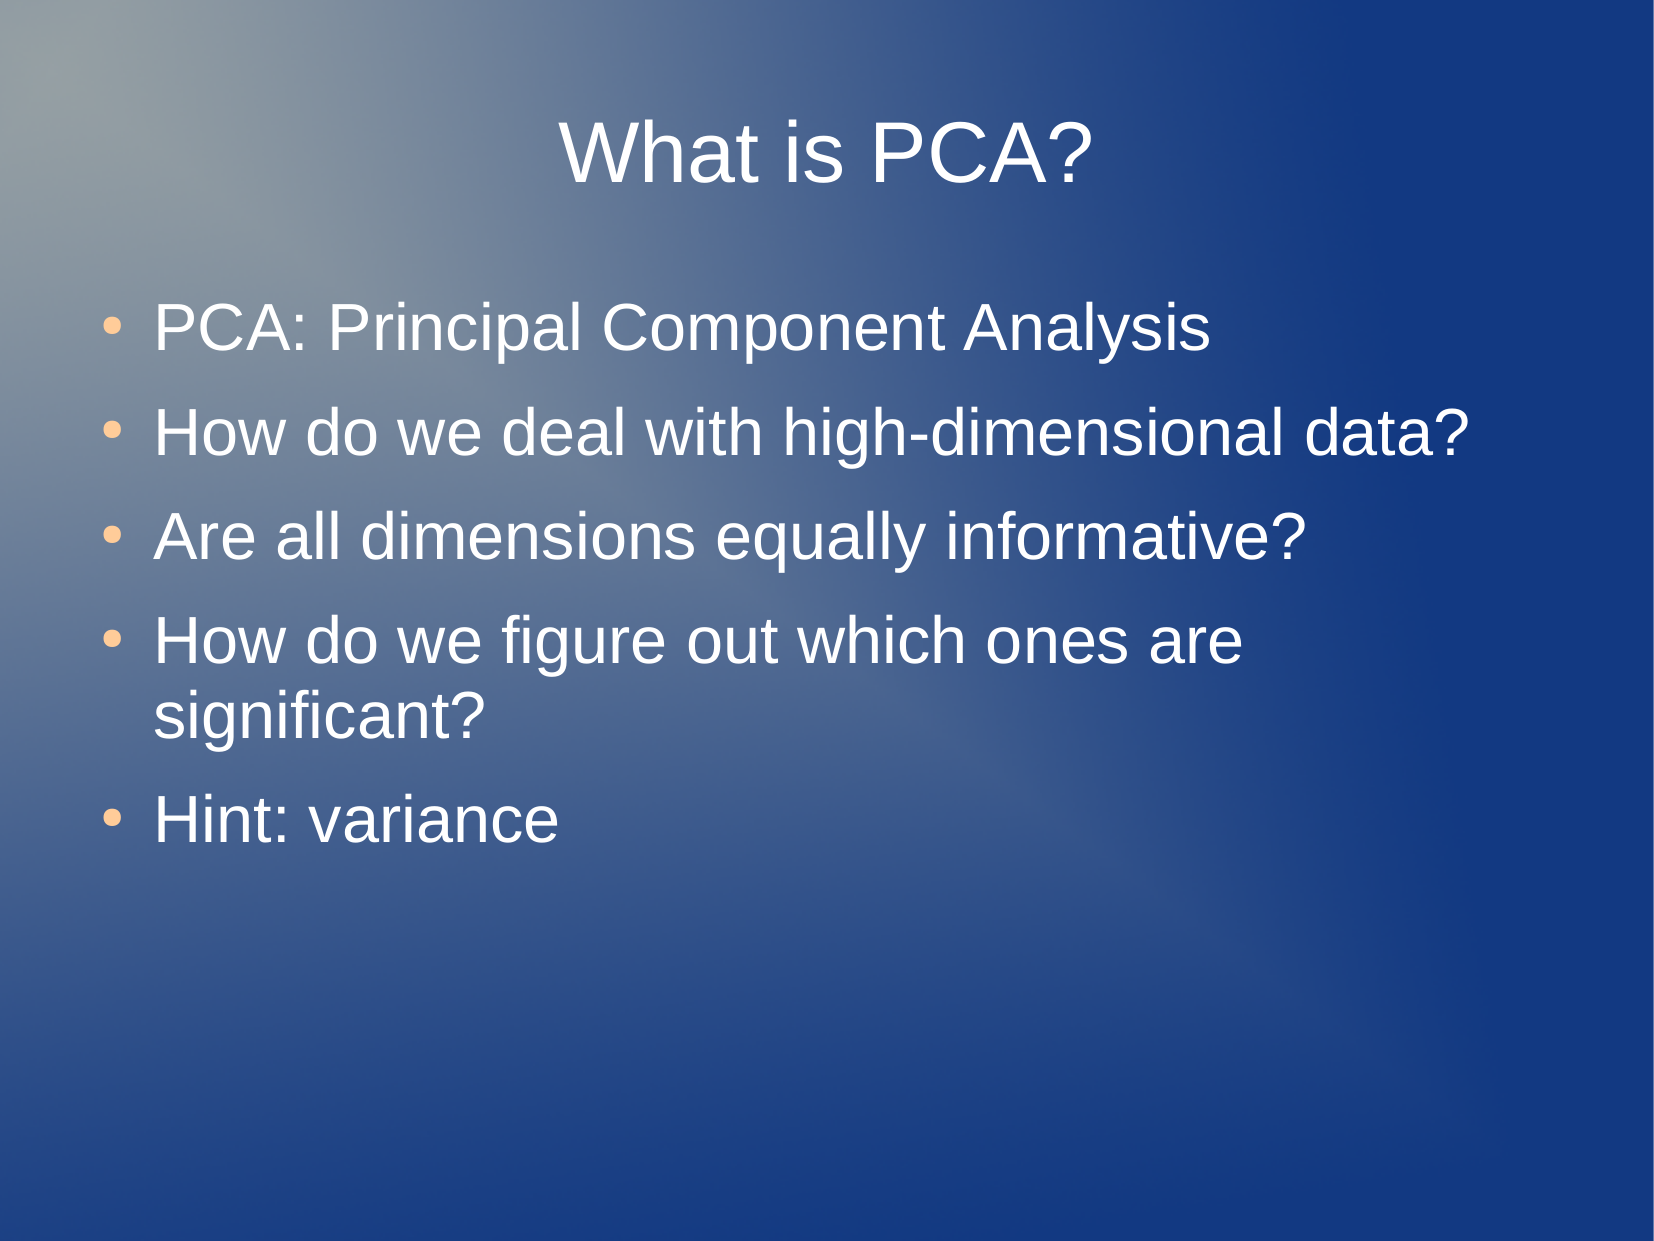

# What is PCA?
PCA: Principal Component Analysis
How do we deal with high-dimensional data?
Are all dimensions equally informative?
How do we figure out which ones are significant?
Hint: variance